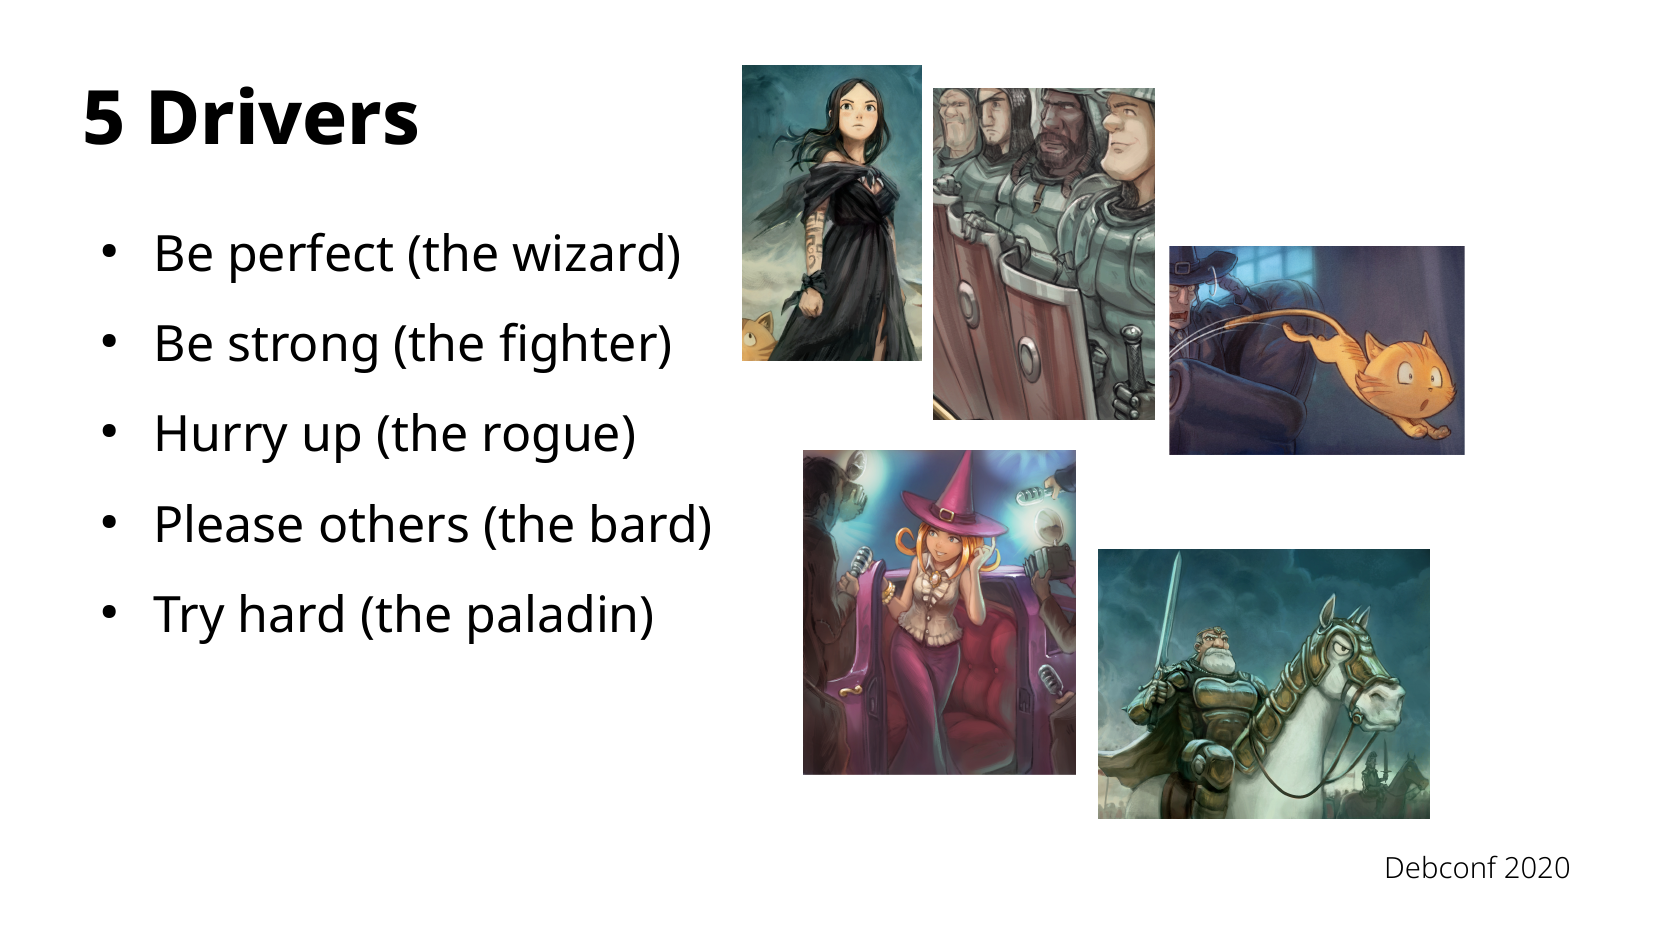

# 5 Drivers
Be perfect (the wizard)
Be strong (the fighter)
Hurry up (the rogue)
Please others (the bard)
Try hard (the paladin)
Debconf 2020